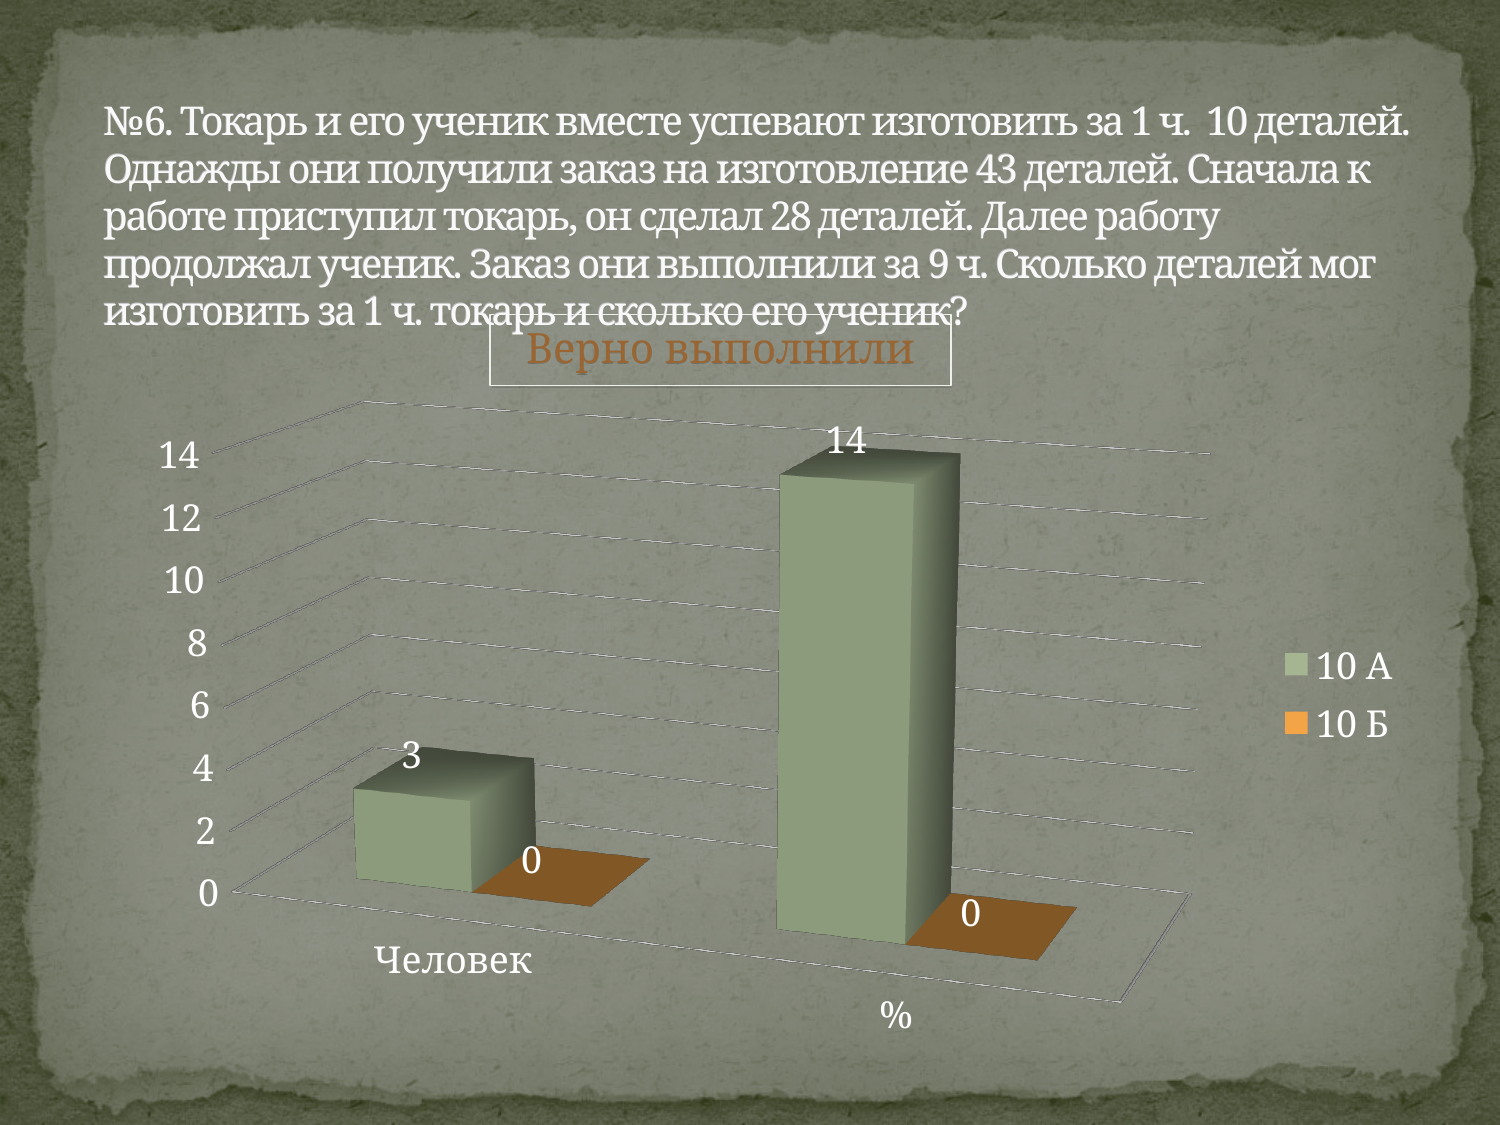

# №6. Токарь и его ученик вместе успевают изготовить за 1 ч. 10 деталей. Однажды они получили заказ на изготовление 43 деталей. Сначала к работе приступил токарь, он сделал 28 деталей. Далее работу продолжал ученик. Заказ они выполнили за 9 ч. Сколько деталей мог изготовить за 1 ч. токарь и сколько его ученик?
Верно выполнили
[unsupported chart]